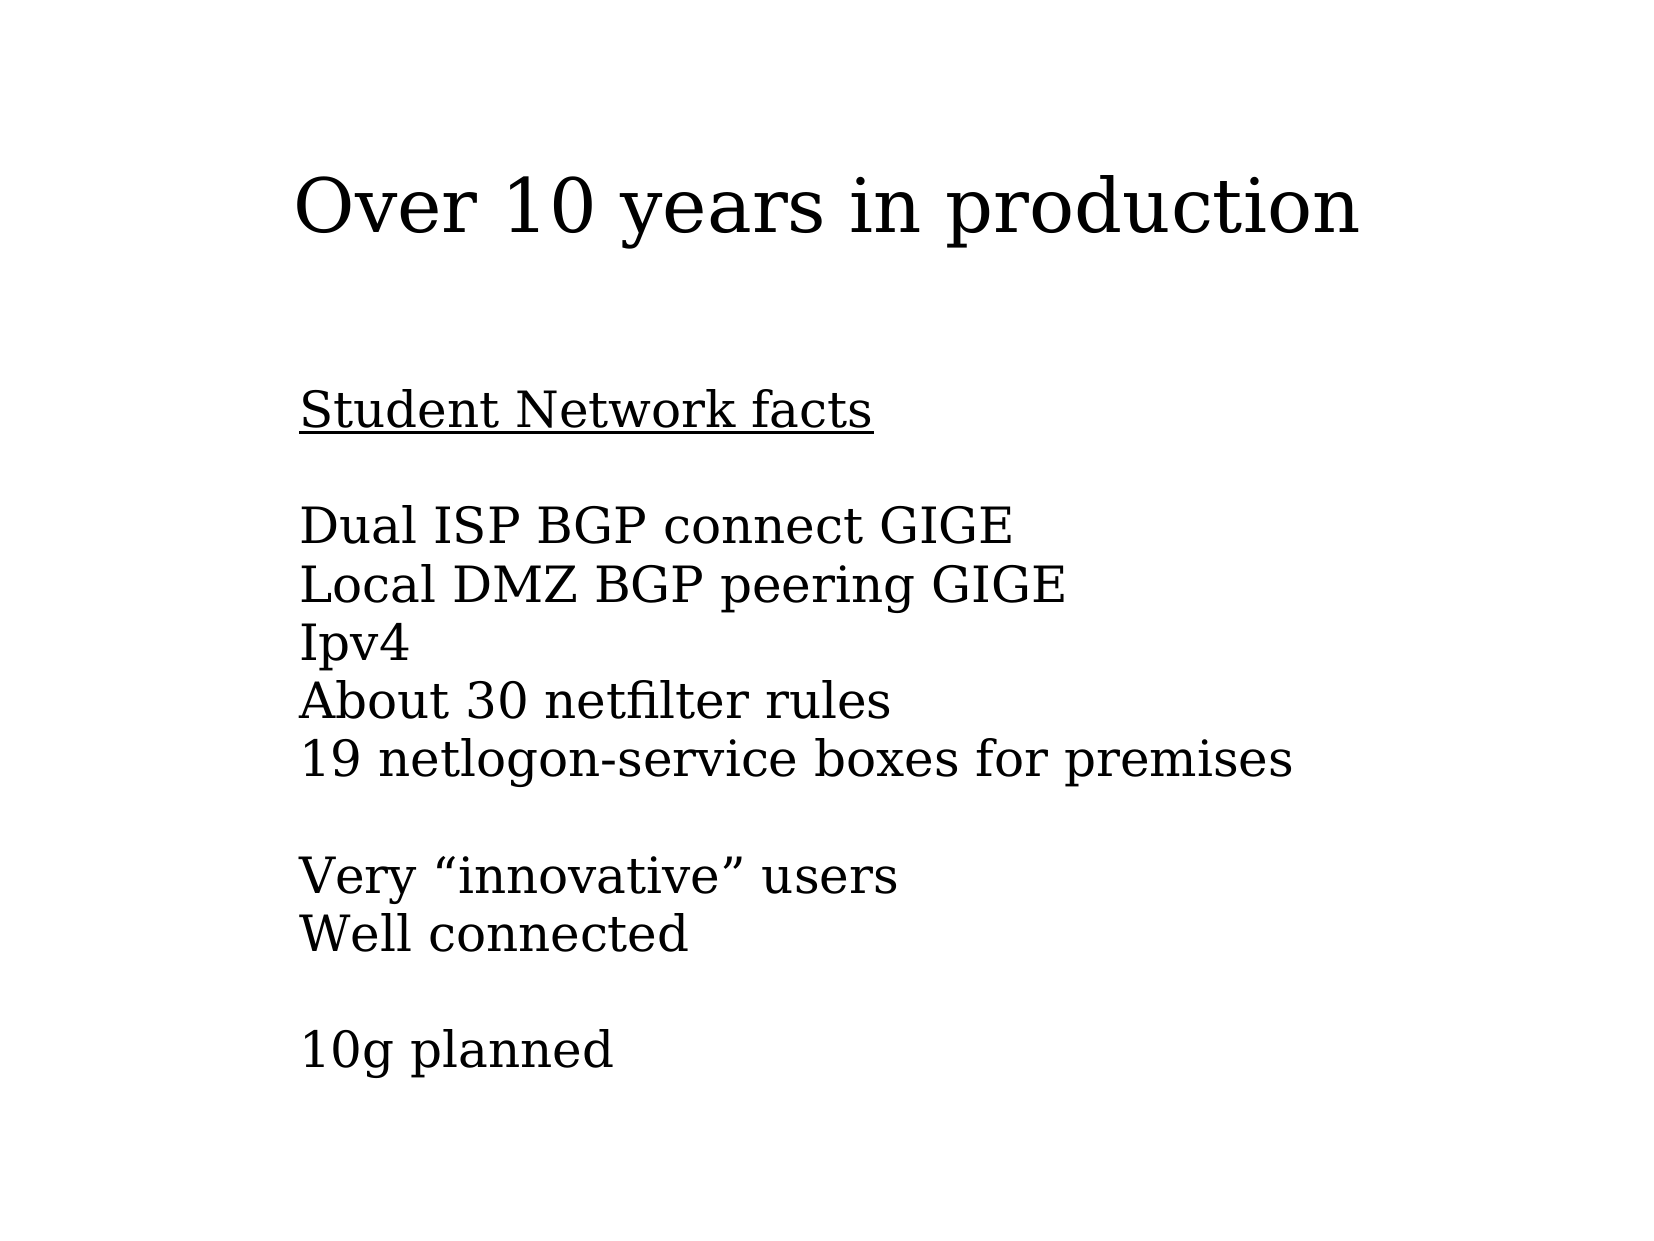

# Over 10 years in production
Student Network facts
Dual ISP BGP connect GIGE
Local DMZ BGP peering GIGE
Ipv4
About 30 netfilter rules
19 netlogon-service boxes for premises
Very “innovative” users
Well connected
10g planned